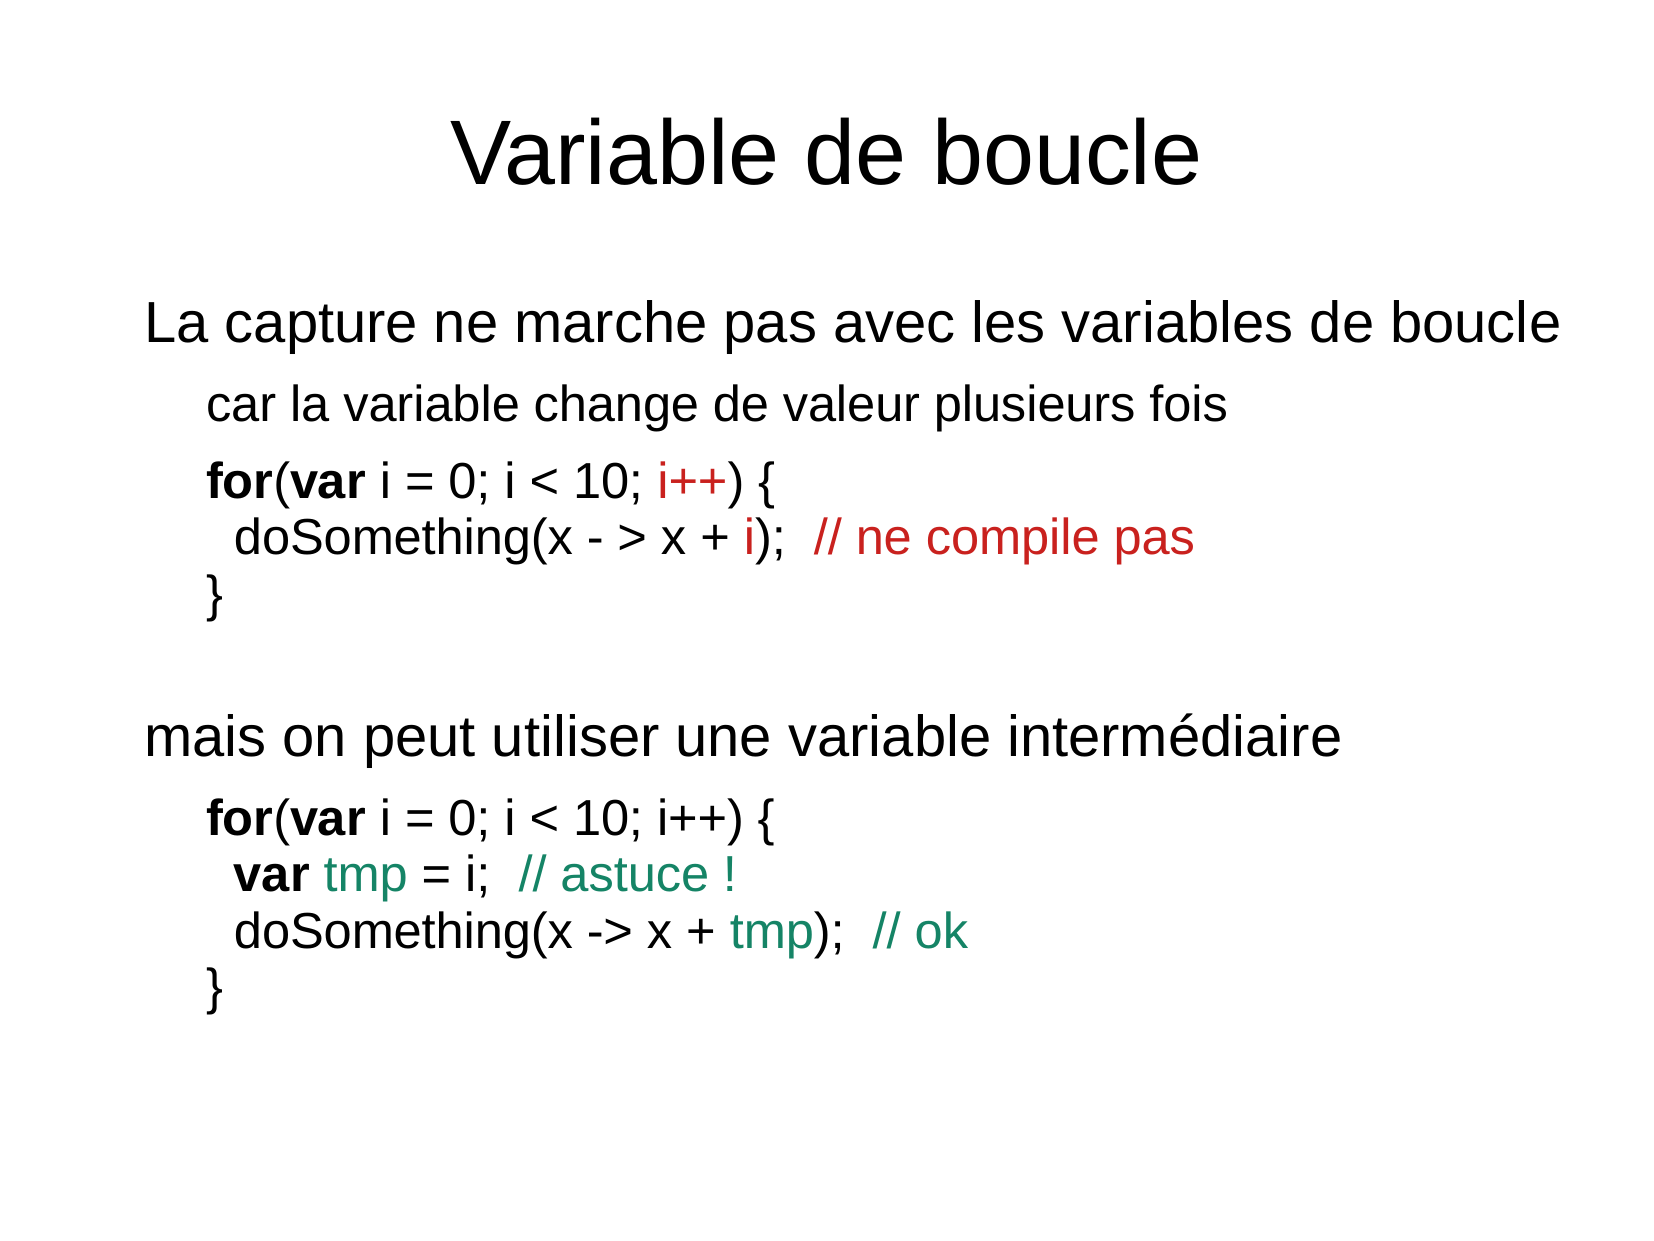

# Variable de boucle
La capture ne marche pas avec les variables de boucle
car la variable change de valeur plusieurs fois
for(var i = 0; i < 10; i++) {
 doSomething(x - > x + i); // ne compile pas
}
mais on peut utiliser une variable intermédiaire
for(var i = 0; i < 10; i++) {
 var tmp = i; // astuce !
 doSomething(x -> x + tmp); // ok
}